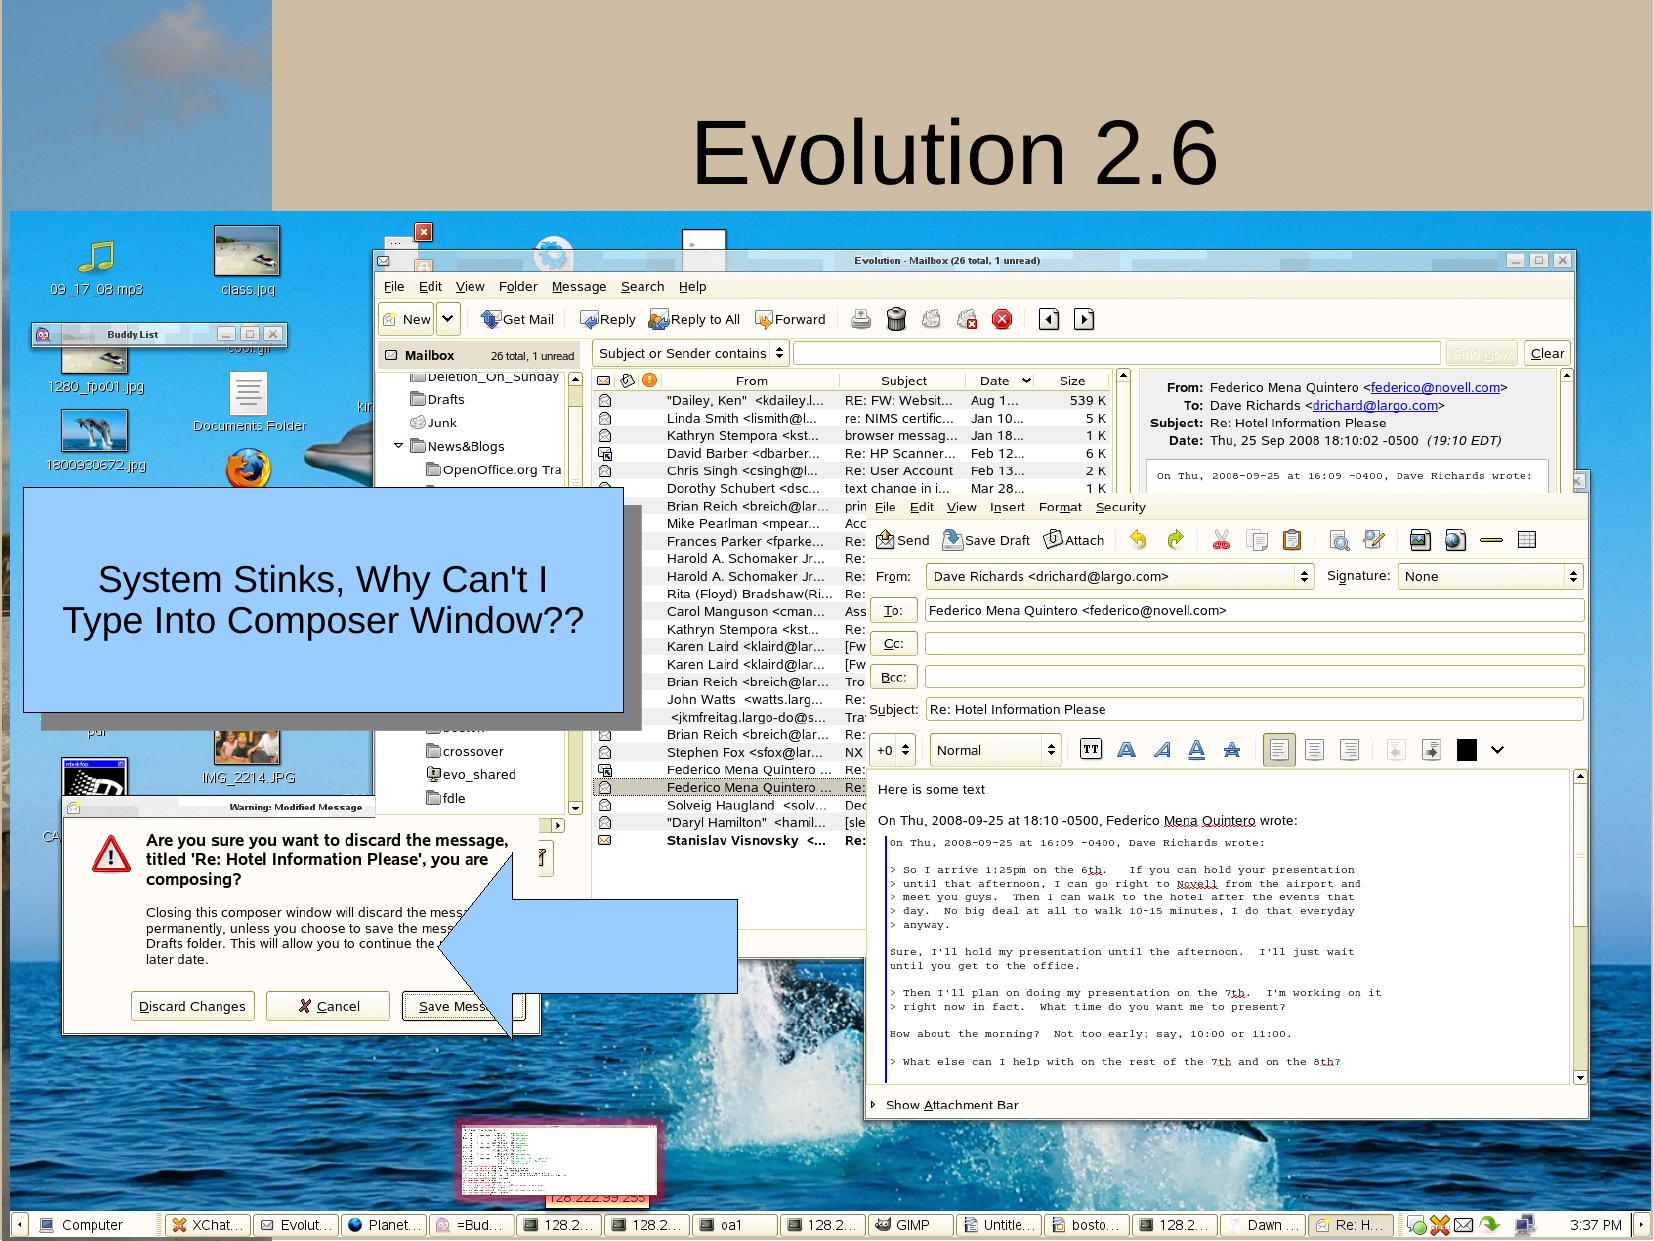

# Evolution 2.6
System Stinks, Why Can't I
Type Into Composer Window??